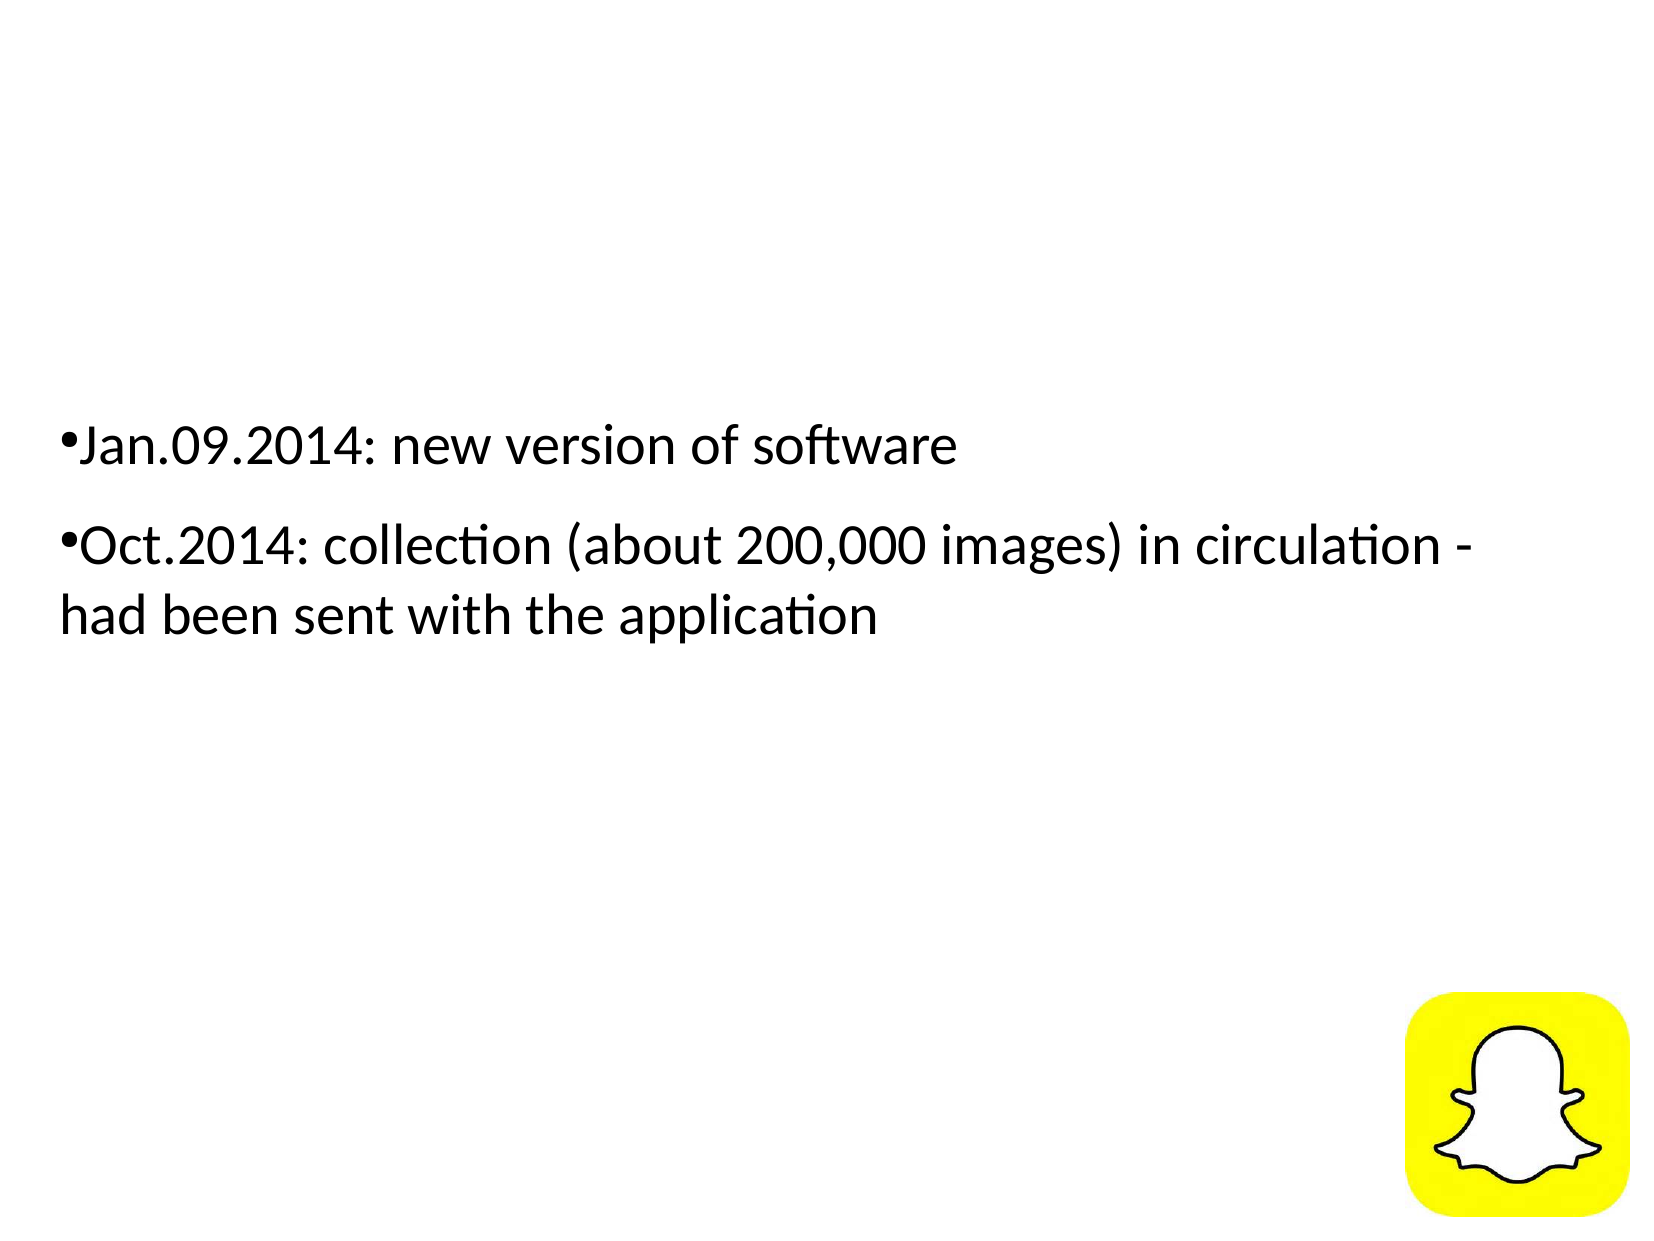

#
Jan.09.2014: new version of software
Oct.2014: collection (about 200,000 images) in circulation -had been sent with the application